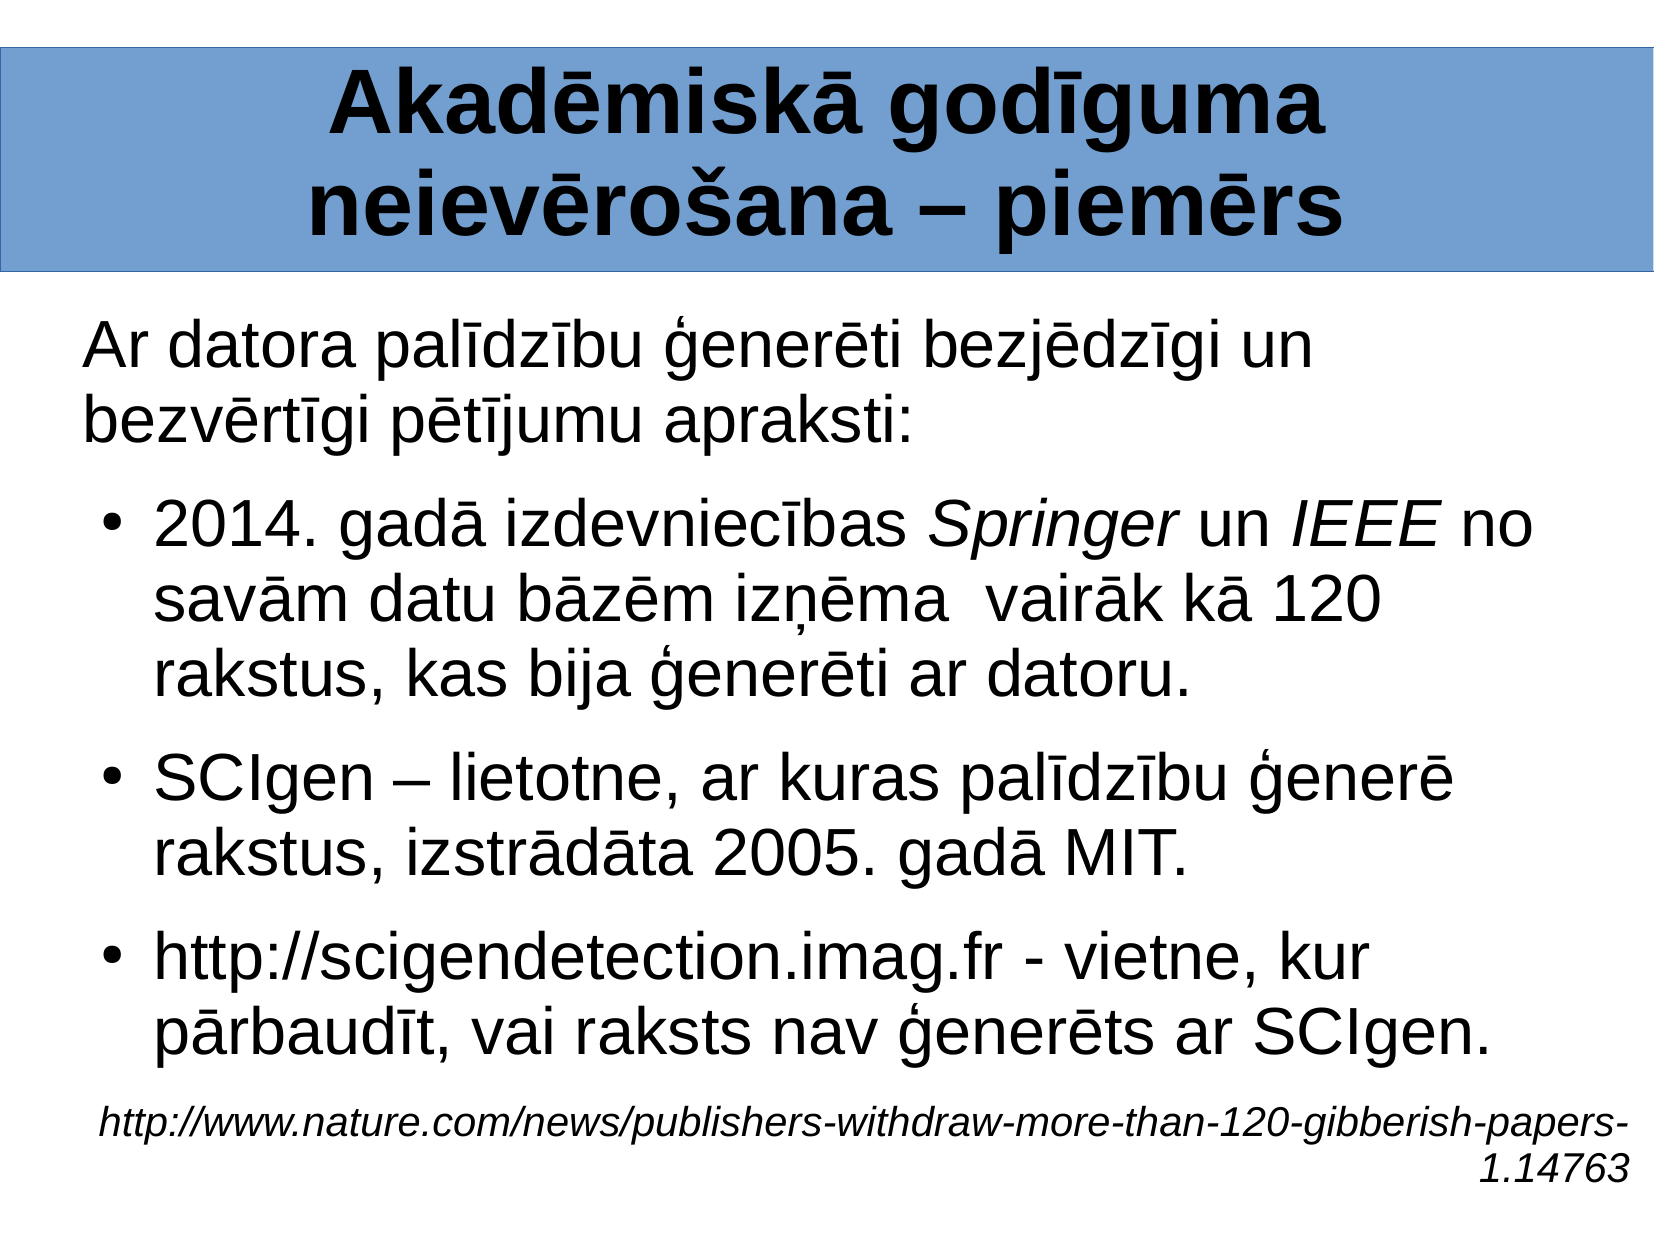

# Akadēmiskā godīguma neievērošana – piemērs
Ar datora palīdzību ģenerēti bezjēdzīgi un bezvērtīgi pētījumu apraksti:
2014. gadā izdevniecības Springer un IEEE no savām datu bāzēm izņēma vairāk kā 120 rakstus, kas bija ģenerēti ar datoru.
SCIgen – lietotne, ar kuras palīdzību ģenerē rakstus, izstrādāta 2005. gadā MIT.
http://scigendetection.imag.fr - vietne, kur pārbaudīt, vai raksts nav ģenerēts ar SCIgen.
http://www.nature.com/news/publishers-withdraw-more-than-120-gibberish-papers-1.14763